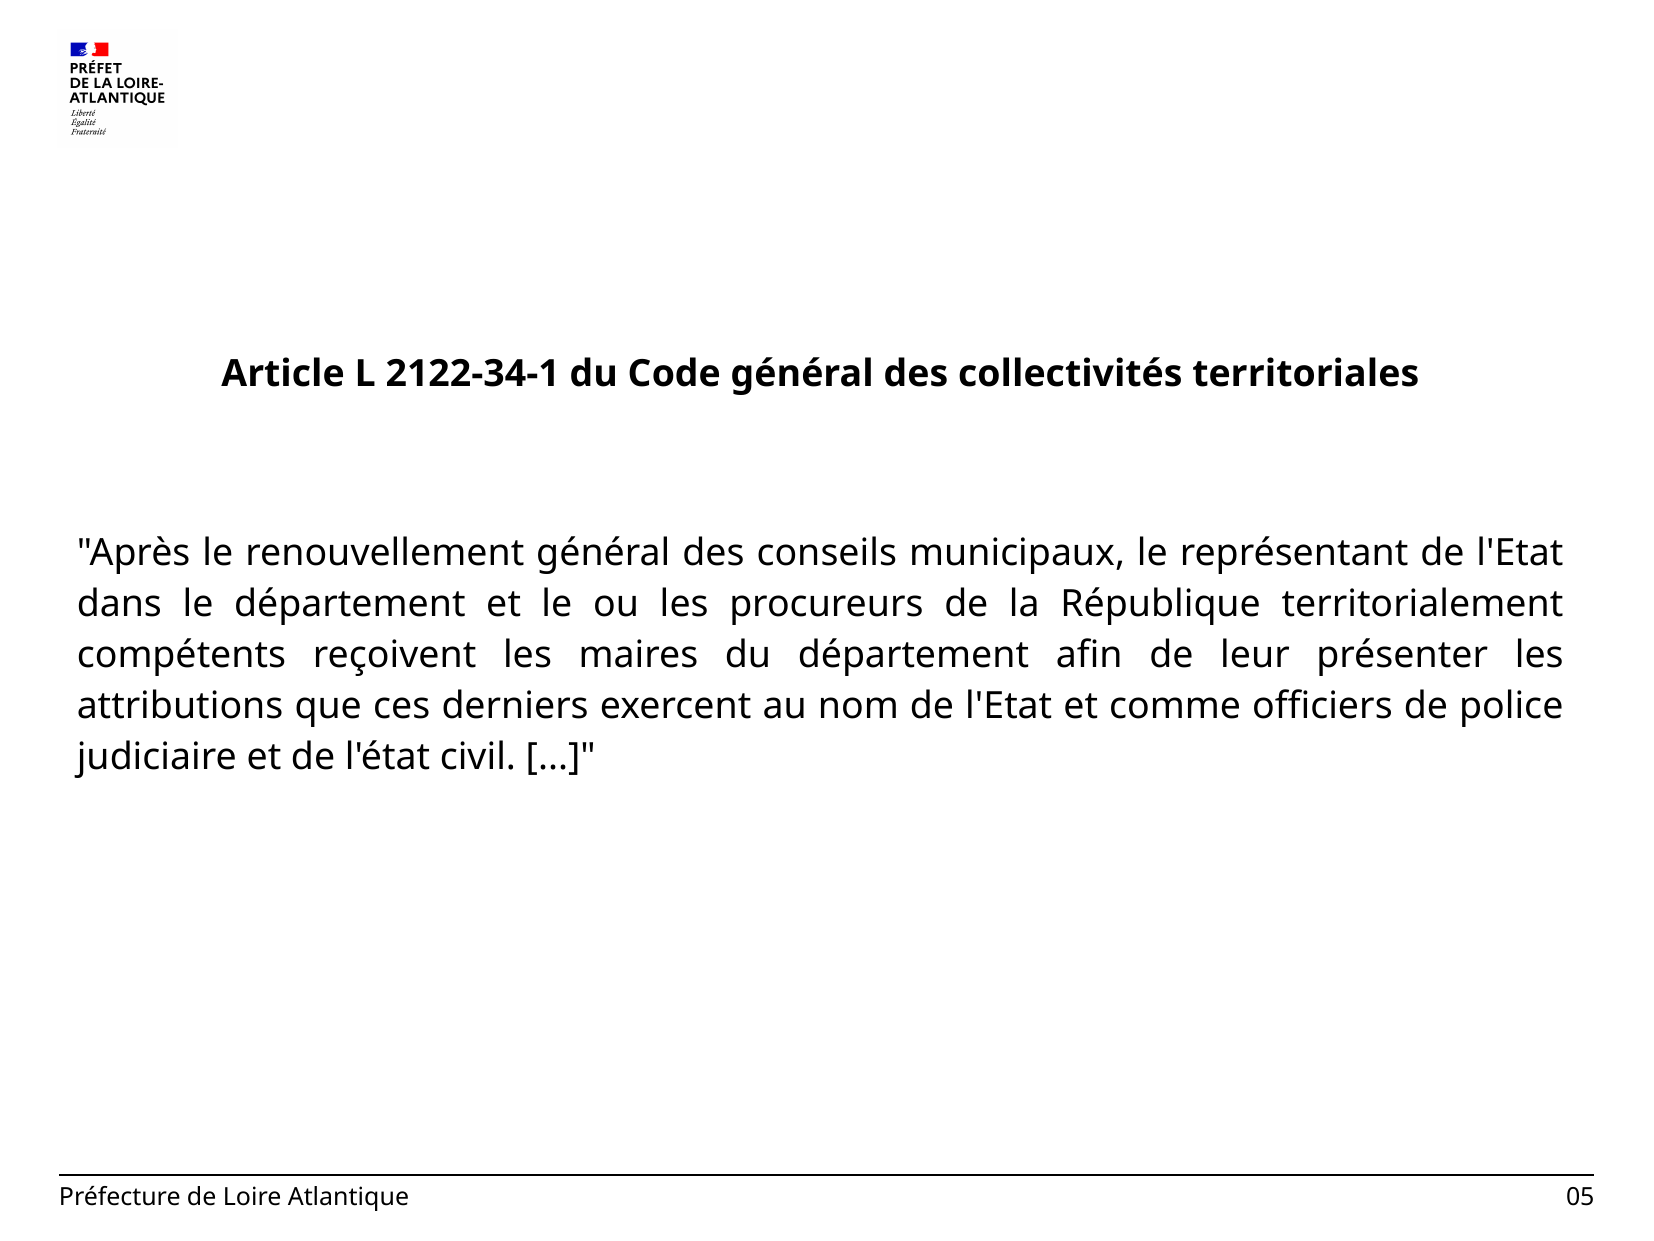

# Article L 2122-34-1 du Code général des collectivités territoriales
"Après le renouvellement général des conseils municipaux, le représentant de l'Etat dans le département et le ou les procureurs de la République territorialement compétents reçoivent les maires du département afin de leur présenter les attributions que ces derniers exercent au nom de l'Etat et comme officiers de police judiciaire et de l'état civil. [...]"
05
Préfecture de Loire Atlantique